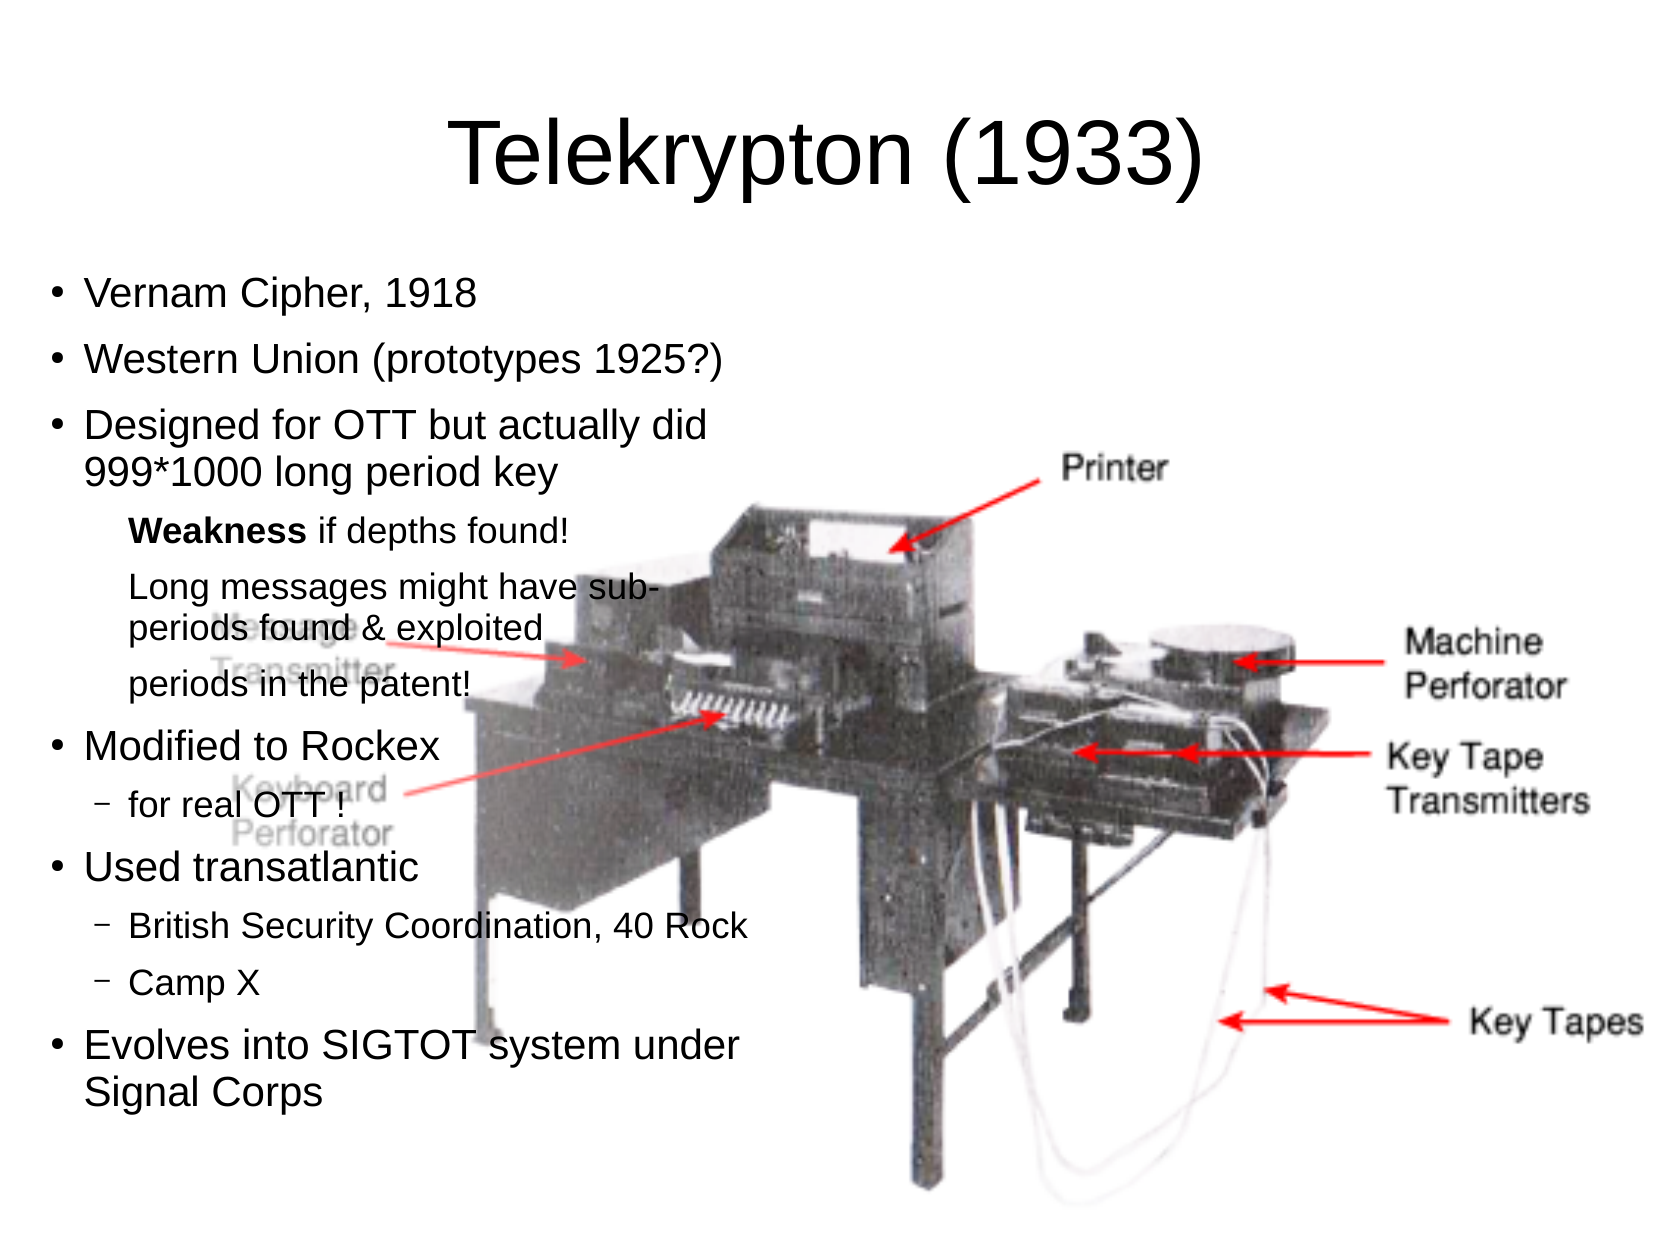

# Telekrypton (1933)
Vernam Cipher, 1918
Western Union (prototypes 1925?)
Designed for OTT but actually did 999*1000 long period key
Weakness if depths found!
Long messages might have sub-periods found & exploited
periods in the patent!
Modified to Rockex
for real OTT !
Used transatlantic
British Security Coordination, 40 Rock
Camp X
Evolves into SIGTOT system under Signal Corps